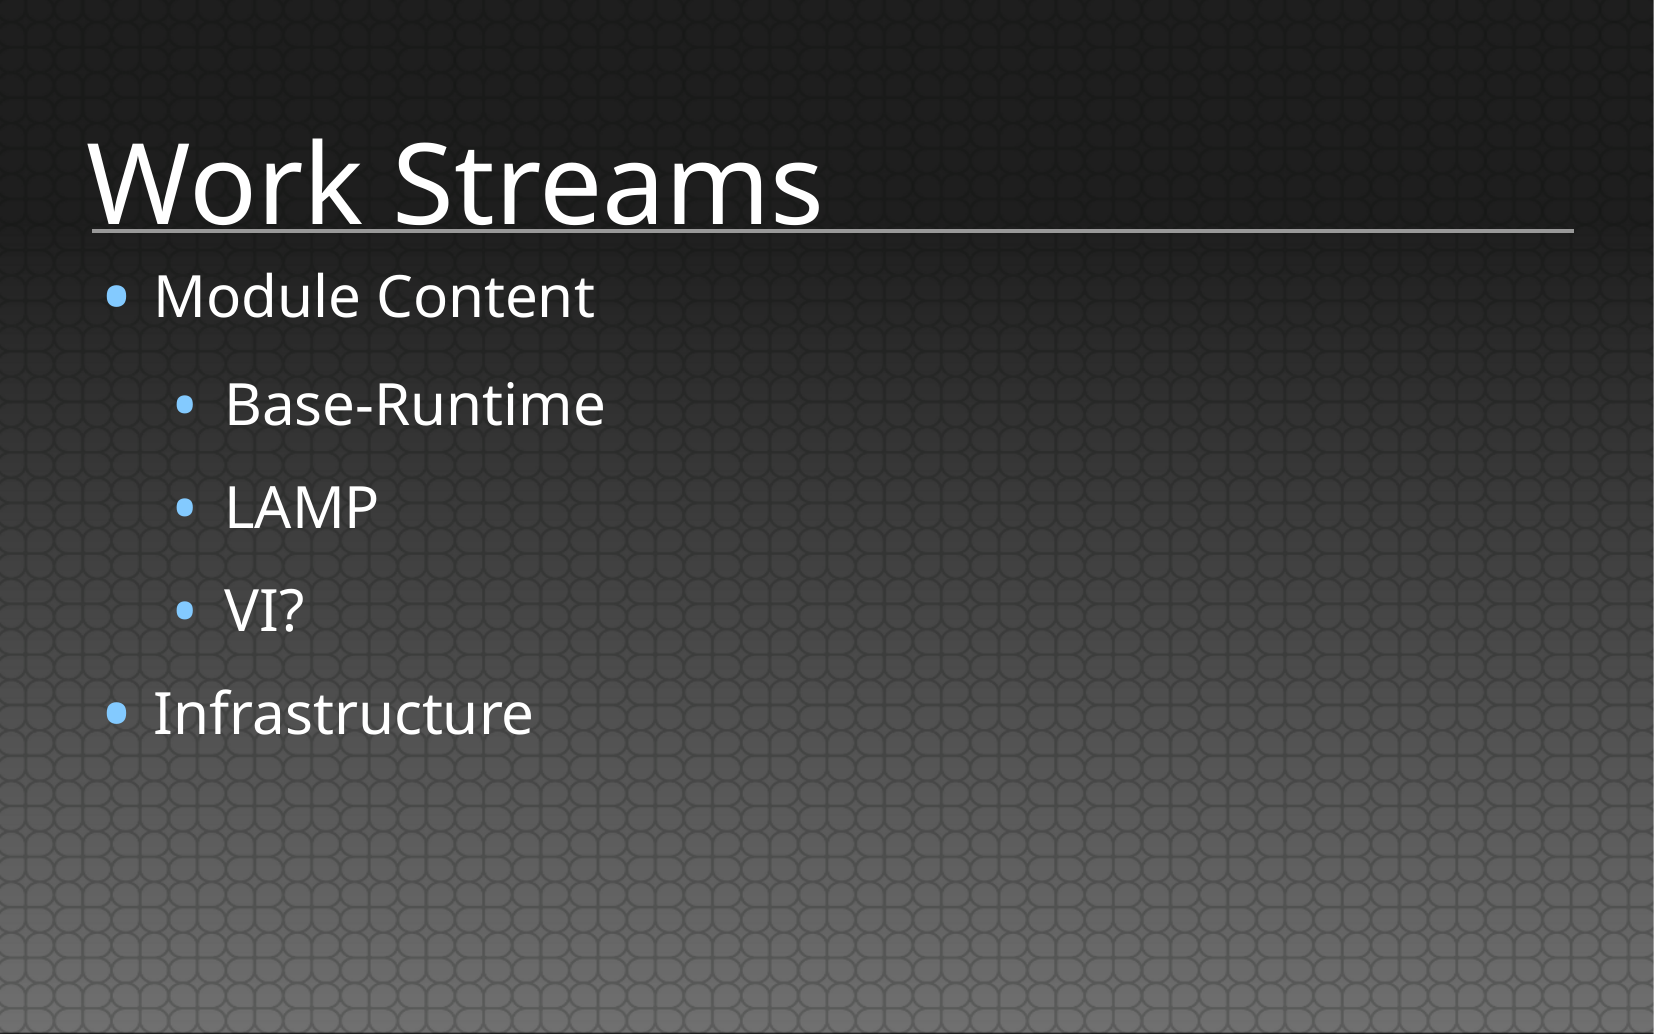

# Work Streams
Module Content
Base-Runtime
LAMP
VI?
Infrastructure